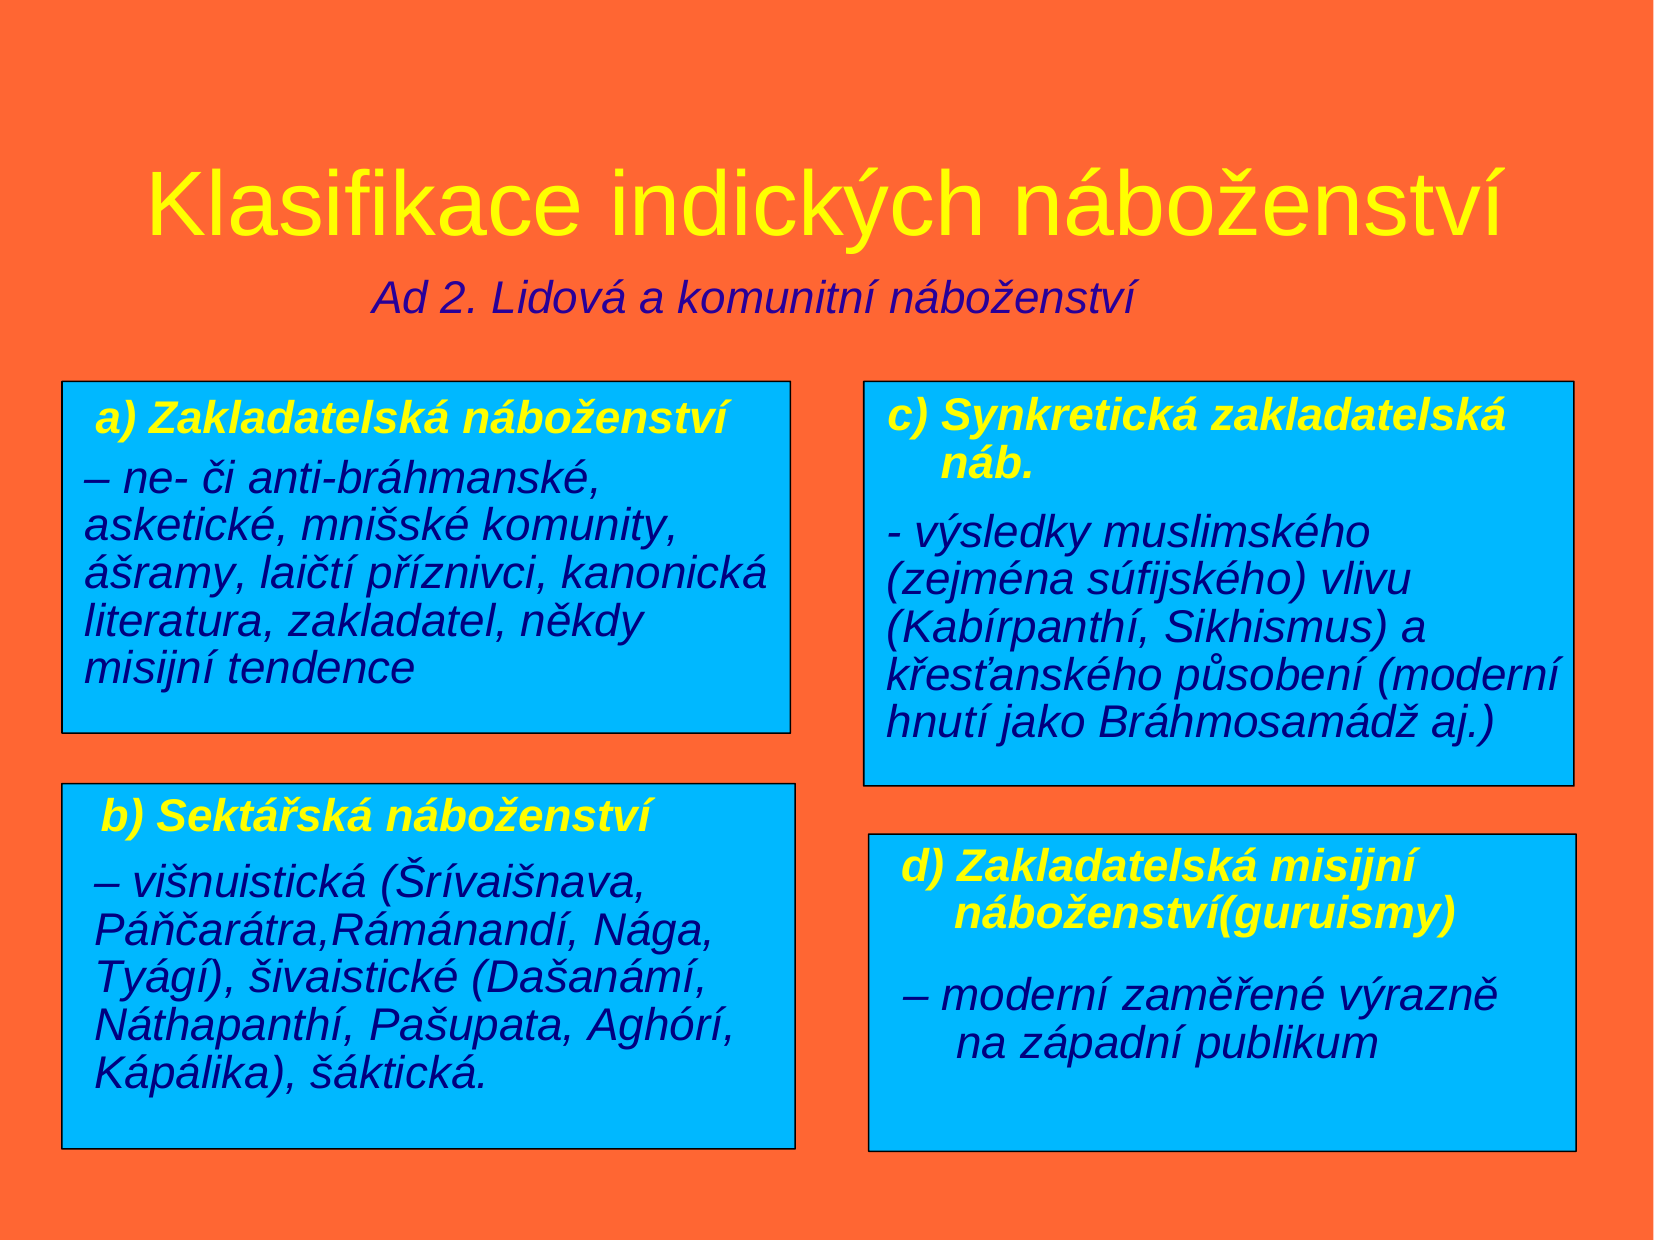

# Klasifikace indických náboženství
Ad 2. Lidová a komunitní náboženství
c) Synkretická zakladatelská náb.
a) Zakladatelská náboženství
– ne- či anti-bráhmanské, asketické, mnišské komunity, ášramy, laičtí příznivci, kanonická literatura, zakladatel, někdy misijní tendence
- výsledky muslimského (zejména súfijského) vlivu (Kabírpanthí, Sikhismus) a křesťanského působení (moderní hnutí jako Bráhmosamádž aj.)
b) Sektářská náboženství
d) Zakladatelská misijní náboženství(guruismy)
– višnuistická (Šrívaišnava, Páňčarátra,Rámánandí, Nága, Tyágí), šivaistické (Dašanámí, Náthapanthí, Pašupata, Aghórí, Kápálika), šáktická.
– moderní zaměřené výrazně na západní publikum